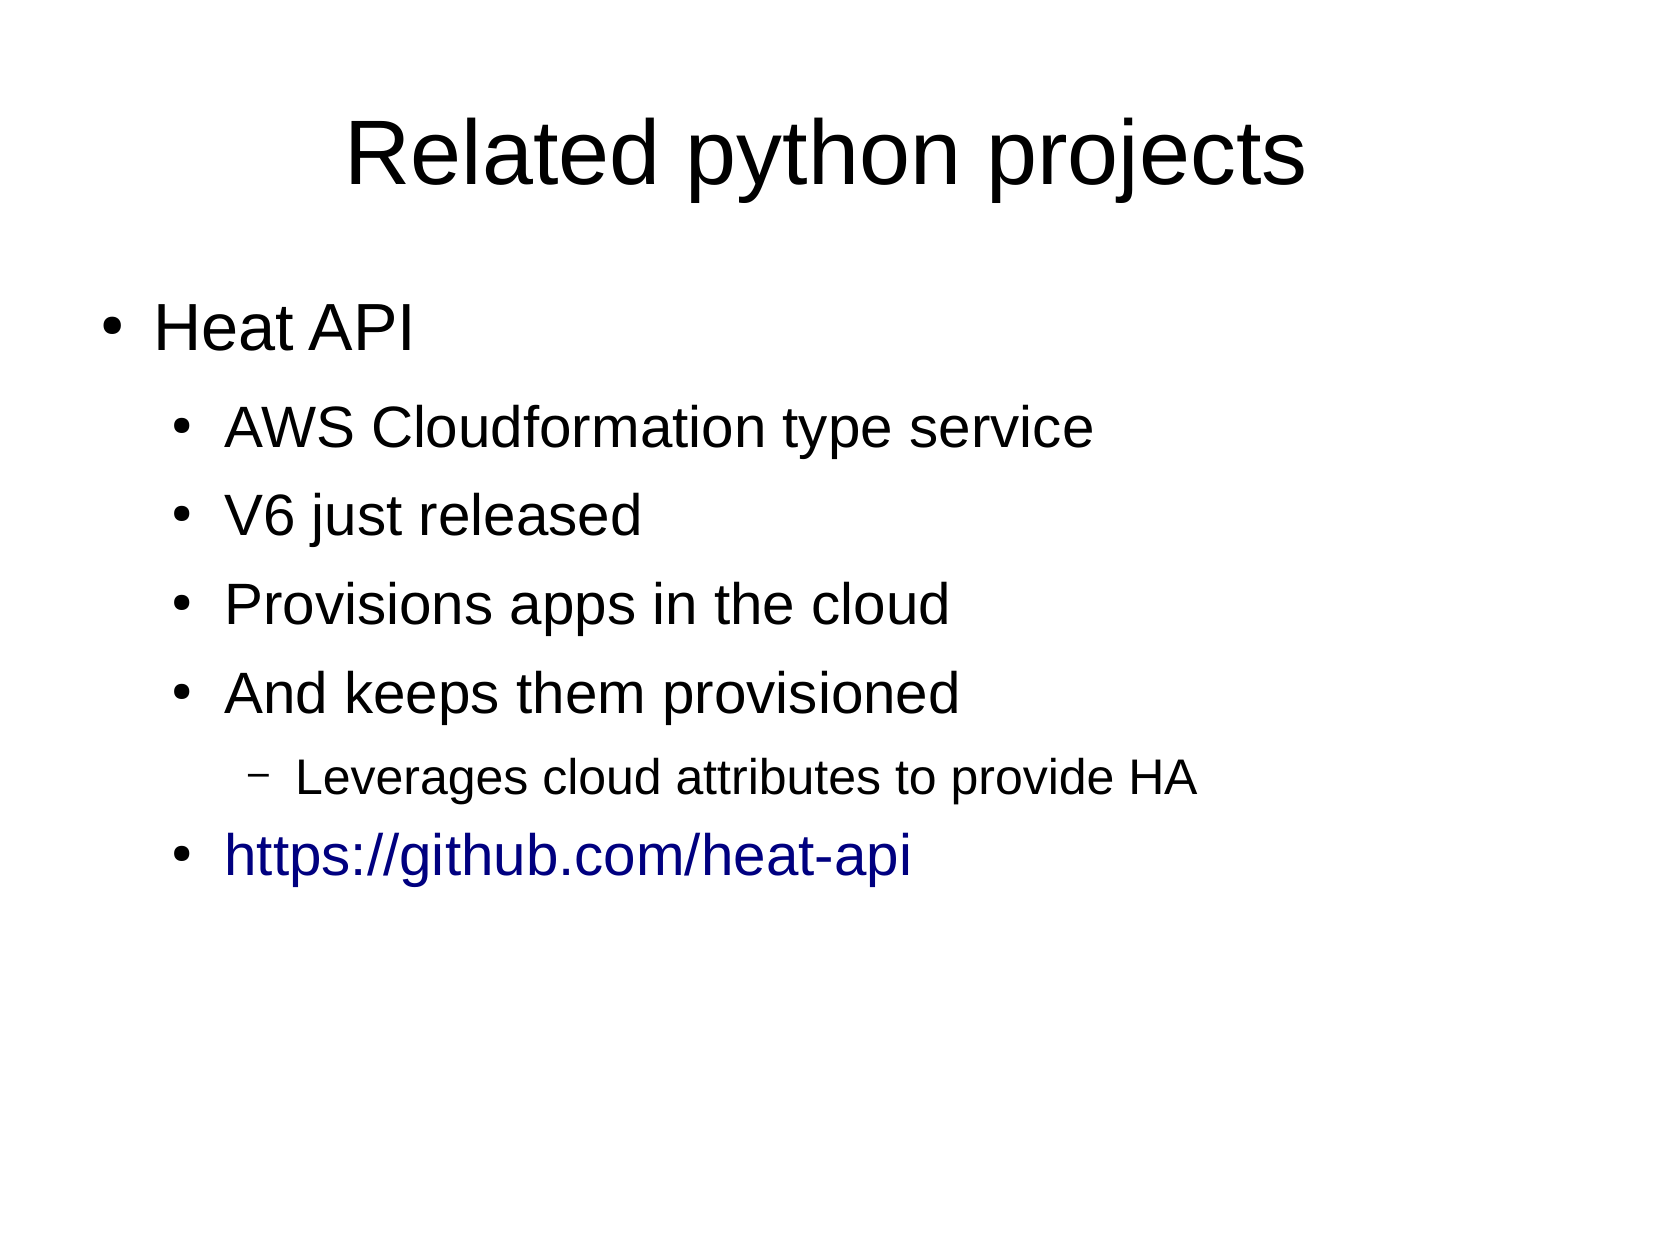

# Related python projects
Heat API
AWS Cloudformation type service
V6 just released
Provisions apps in the cloud
And keeps them provisioned
Leverages cloud attributes to provide HA
https://github.com/heat-api